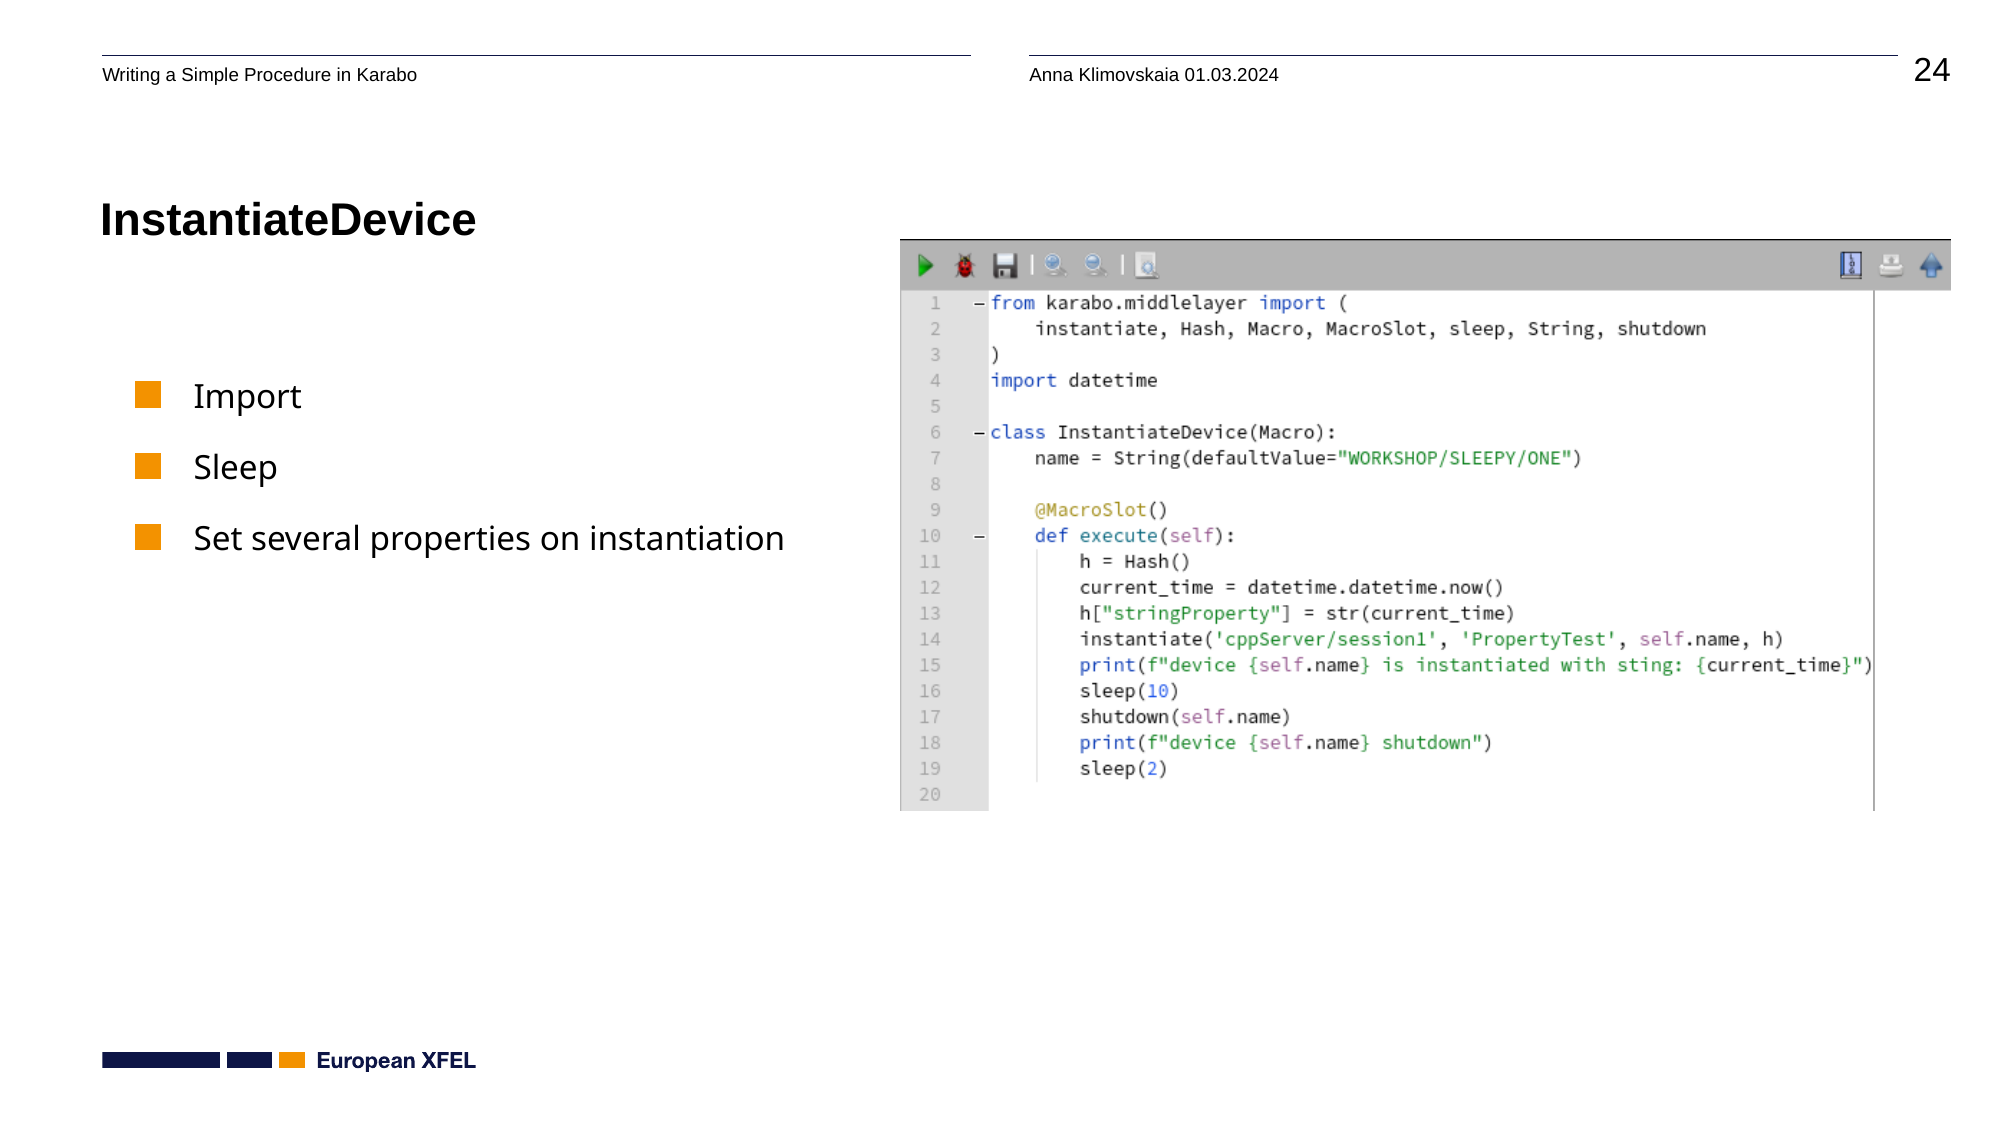

# InstantiateDevice
Import
Sleep
Set several properties on instantiation